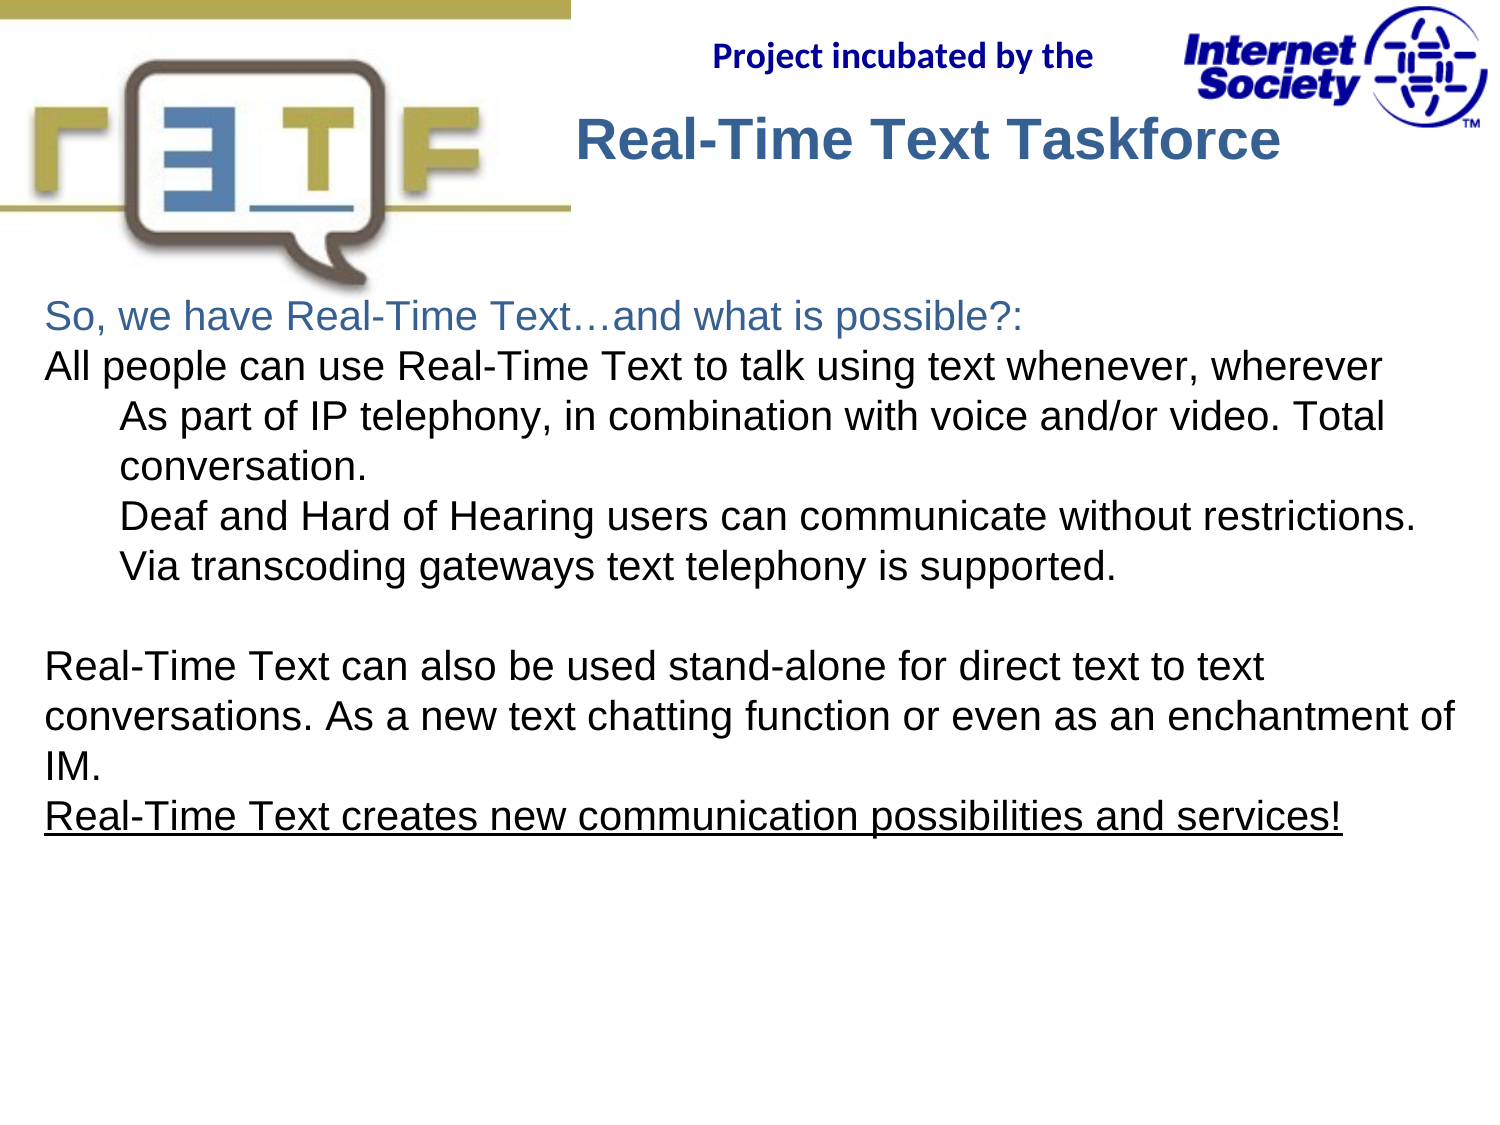

So, we have Real-Time Text…and what is possible?:
All people can use Real-Time Text to talk using text whenever, wherever
As part of IP telephony, in combination with voice and/or video. Total conversation.
Deaf and Hard of Hearing users can communicate without restrictions.
Via transcoding gateways text telephony is supported.
Real-Time Text can also be used stand-alone for direct text to text conversations. As a new text chatting function or even as an enchantment of IM.
Real-Time Text creates new communication possibilities and services!